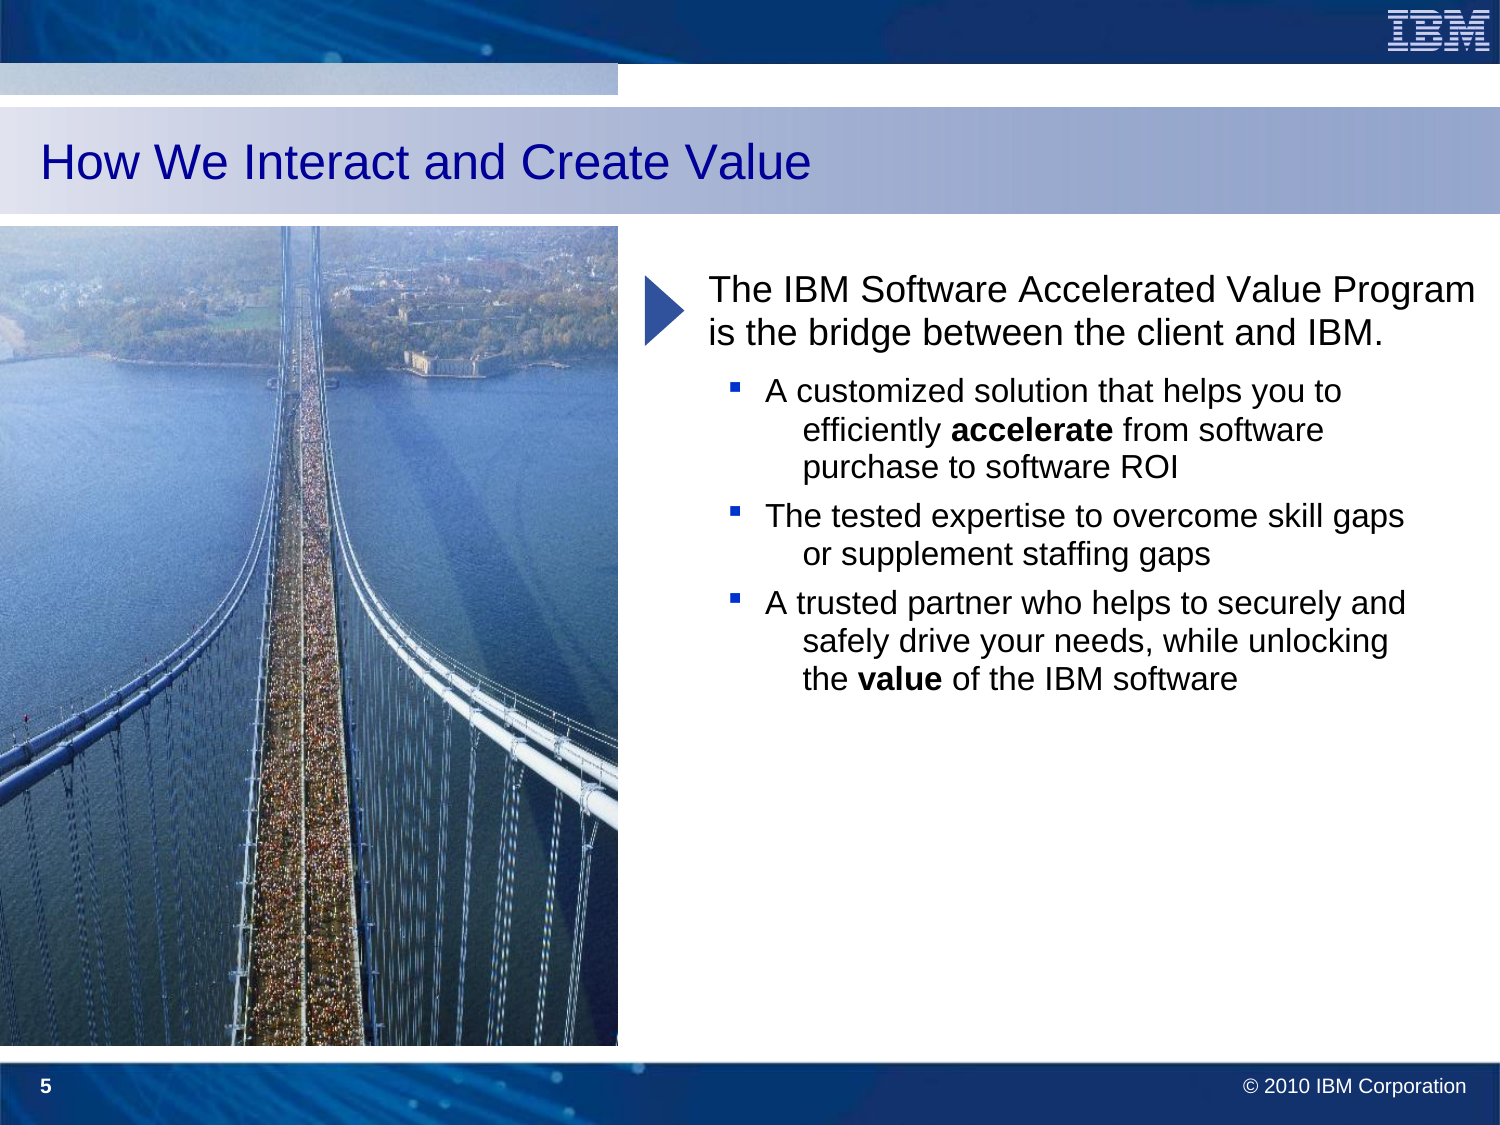

# How We Interact and Create Value
The IBM Software Accelerated Value Program is the bridge between the client and IBM.
A customized solution that helps you to efficiently accelerate from software purchase to software ROI
The tested expertise to overcome skill gaps or supplement staffing gaps
A trusted partner who helps to securely and safely drive your needs, while unlocking the value of the IBM software
5